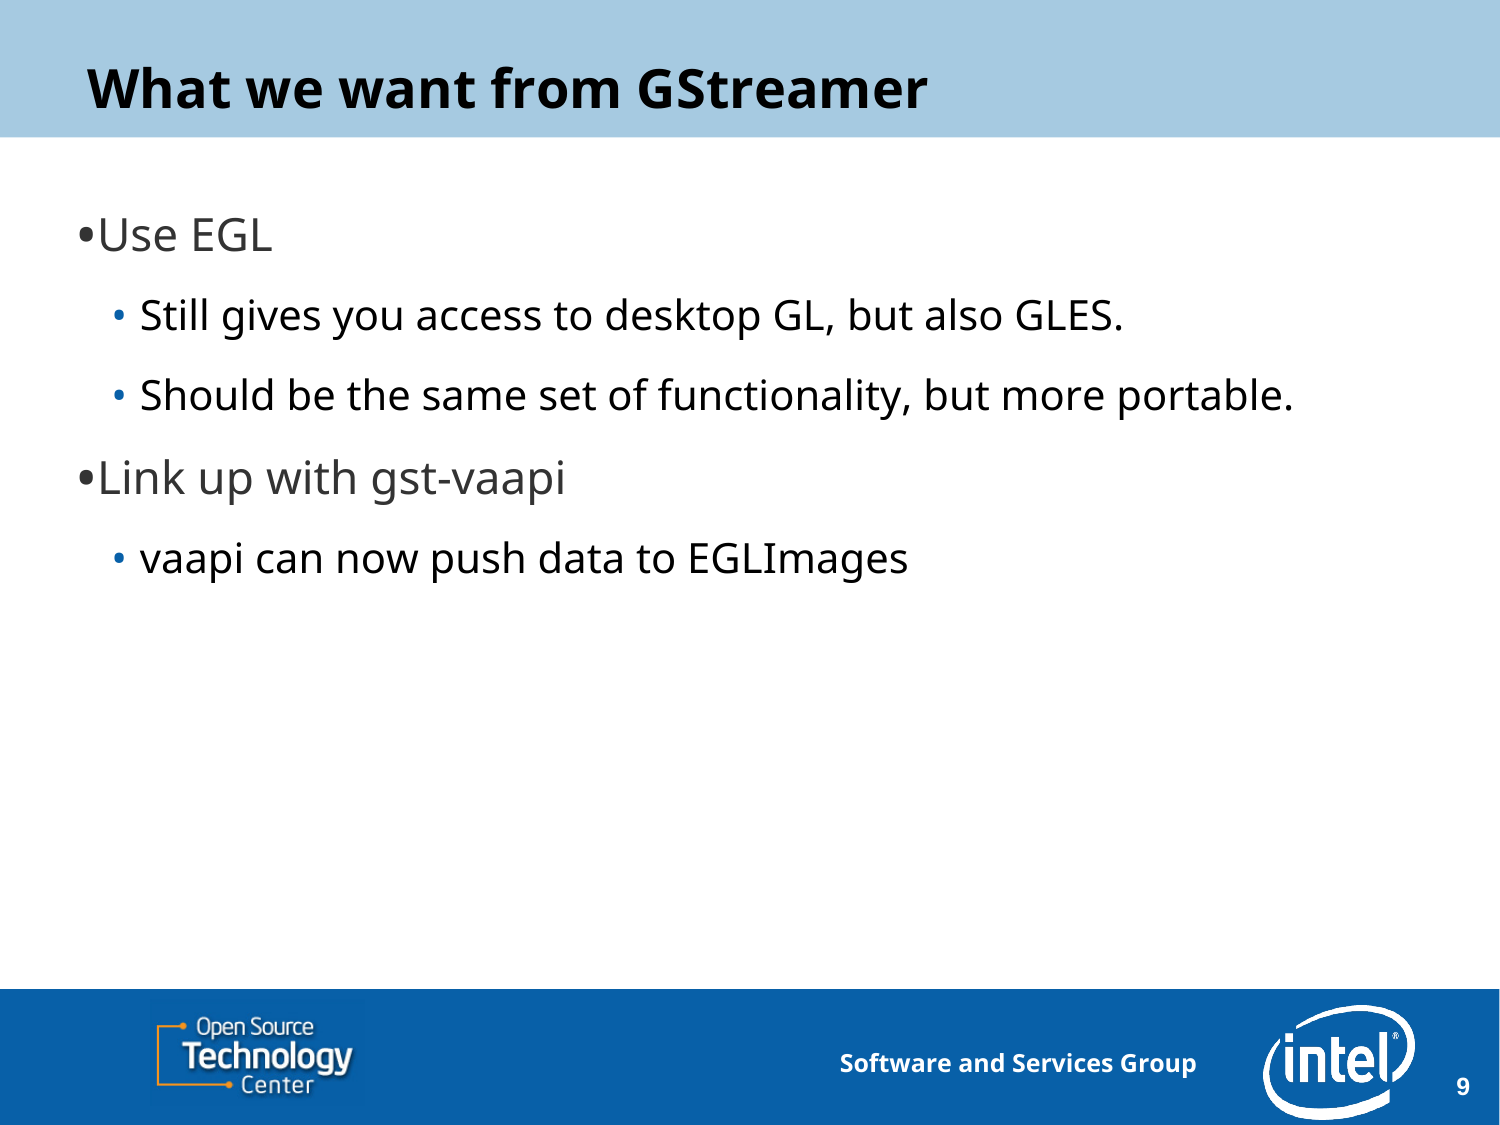

# What we want from GStreamer
Use EGL
Still gives you access to desktop GL, but also GLES.
Should be the same set of functionality, but more portable.
Link up with gst-vaapi
vaapi can now push data to EGLImages